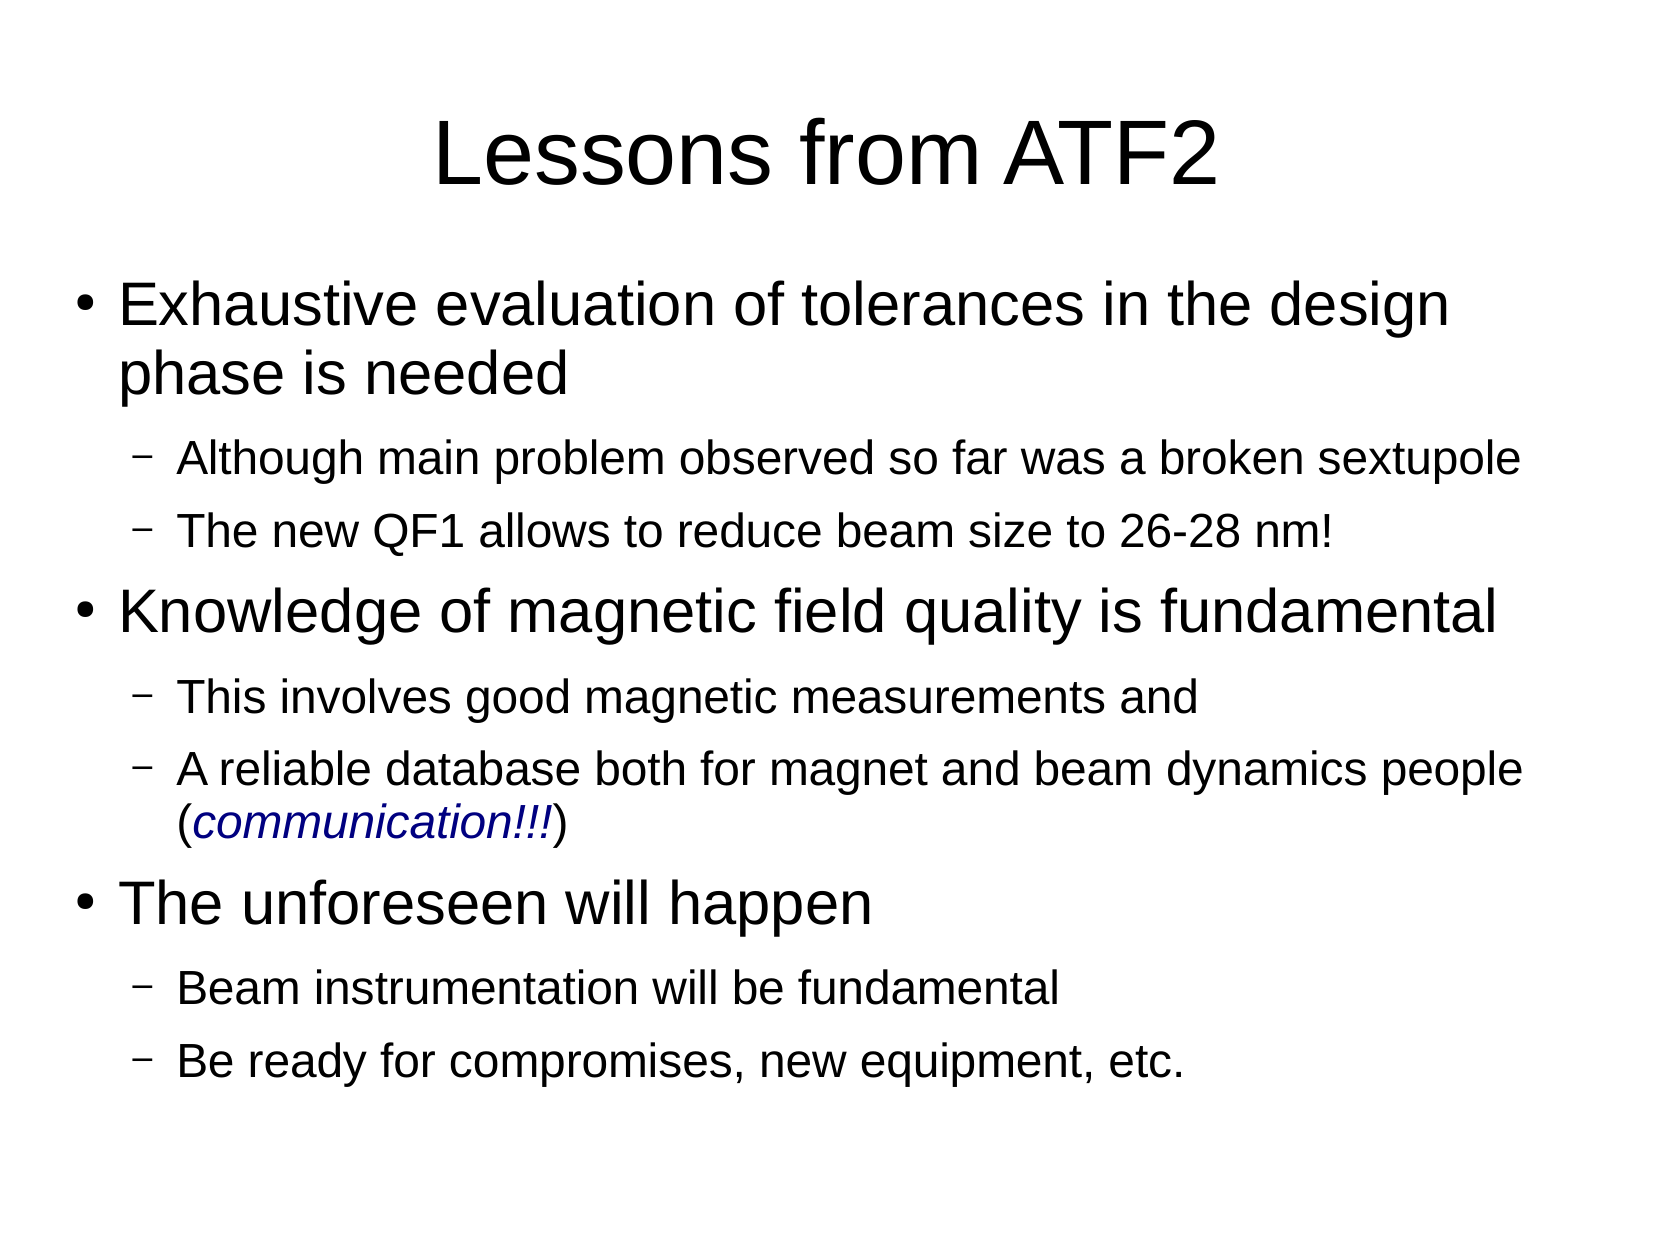

# Lessons from ATF2
Exhaustive evaluation of tolerances in the design phase is needed
Although main problem observed so far was a broken sextupole
The new QF1 allows to reduce beam size to 26-28 nm!
Knowledge of magnetic field quality is fundamental
This involves good magnetic measurements and
A reliable database both for magnet and beam dynamics people (communication!!!)
The unforeseen will happen
Beam instrumentation will be fundamental
Be ready for compromises, new equipment, etc.